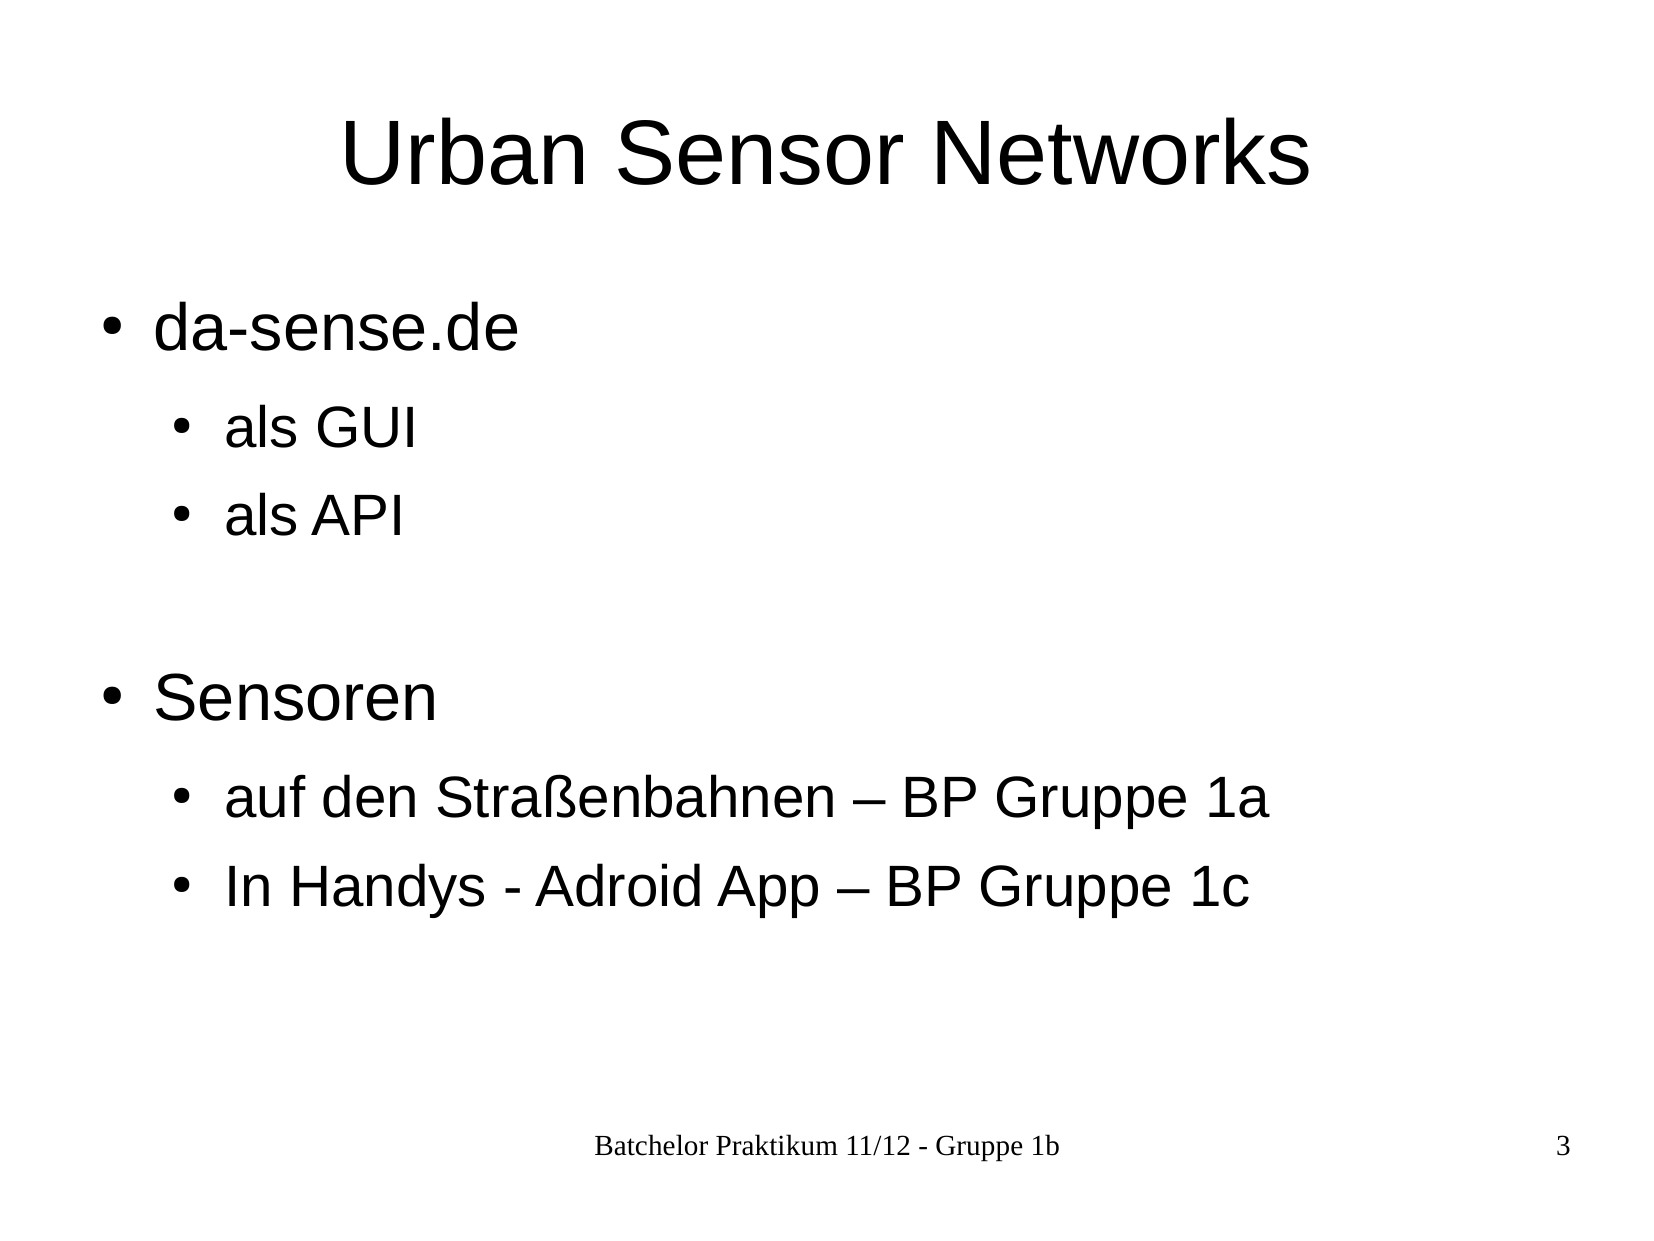

# Urban Sensor Networks
da-sense.de
als GUI
als API
Sensoren
auf den Straßenbahnen – BP Gruppe 1a
In Handys - Adroid App – BP Gruppe 1c
Batchelor Praktikum 11/12 - Gruppe 1b
3